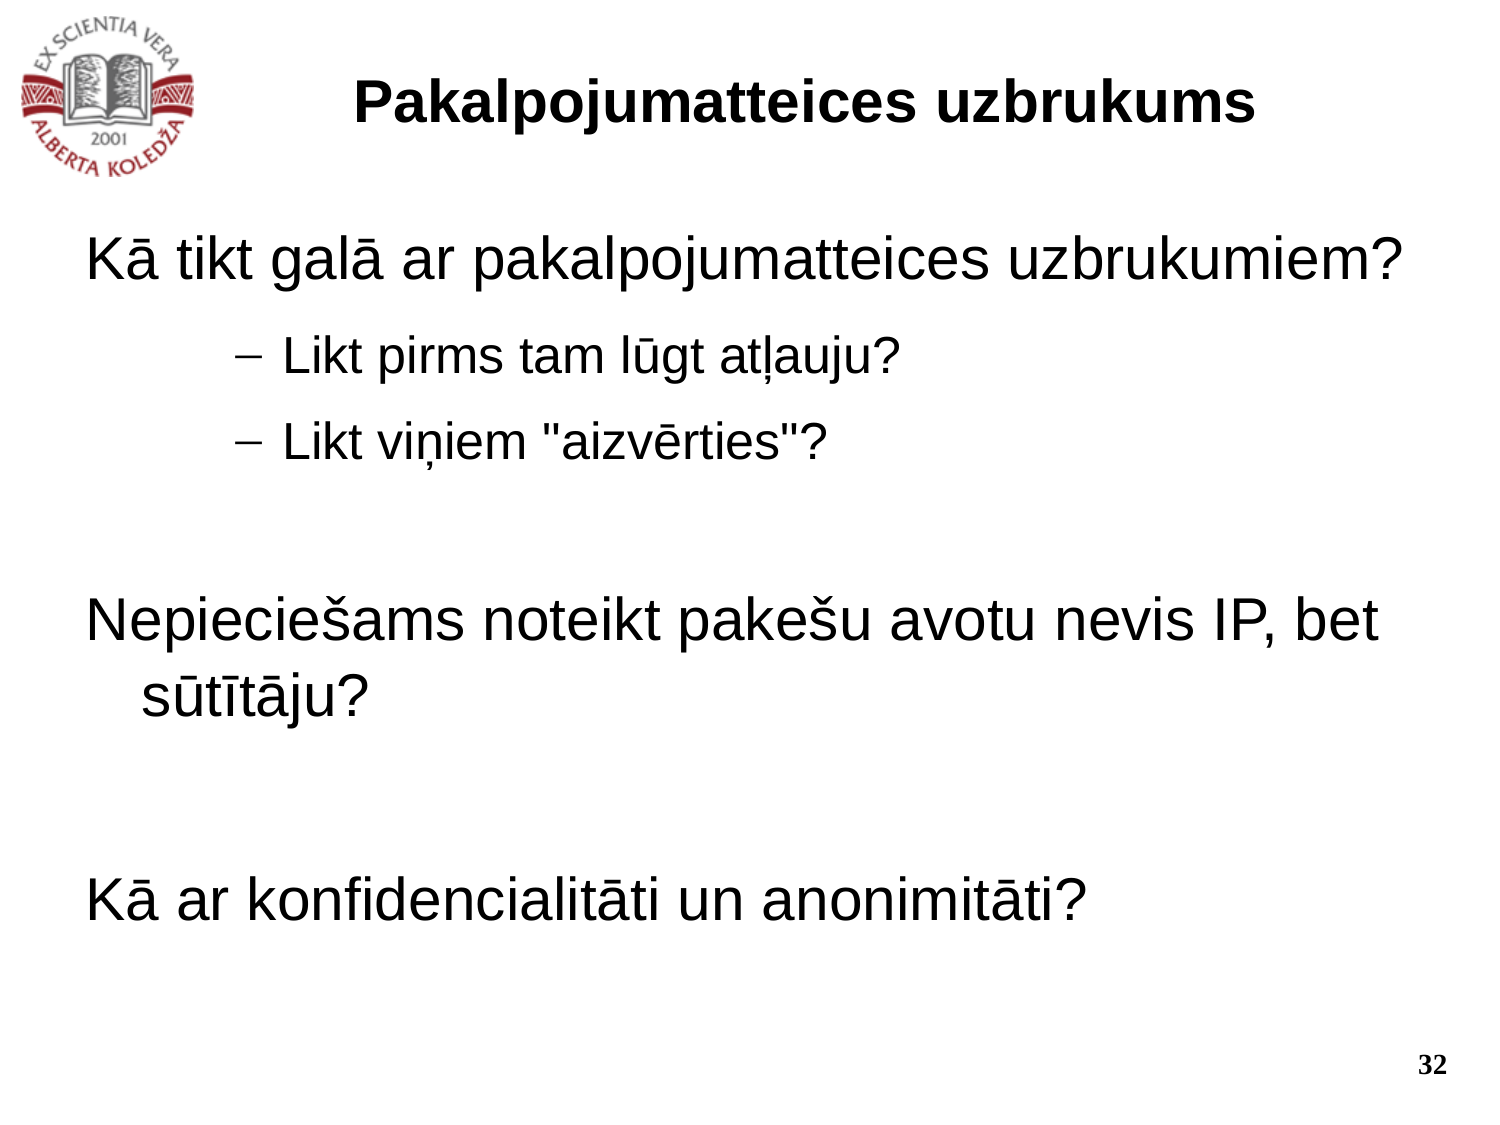

# Pakalpojumatteices uzbrukums
Kā tikt galā ar pakalpojumatteices uzbrukumiem?
Likt pirms tam lūgt atļauju?
Likt viņiem "aizvērties"?
Nepieciešams noteikt pakešu avotu nevis IP, bet sūtītāju?
Kā ar konfidencialitāti un anonimitāti?